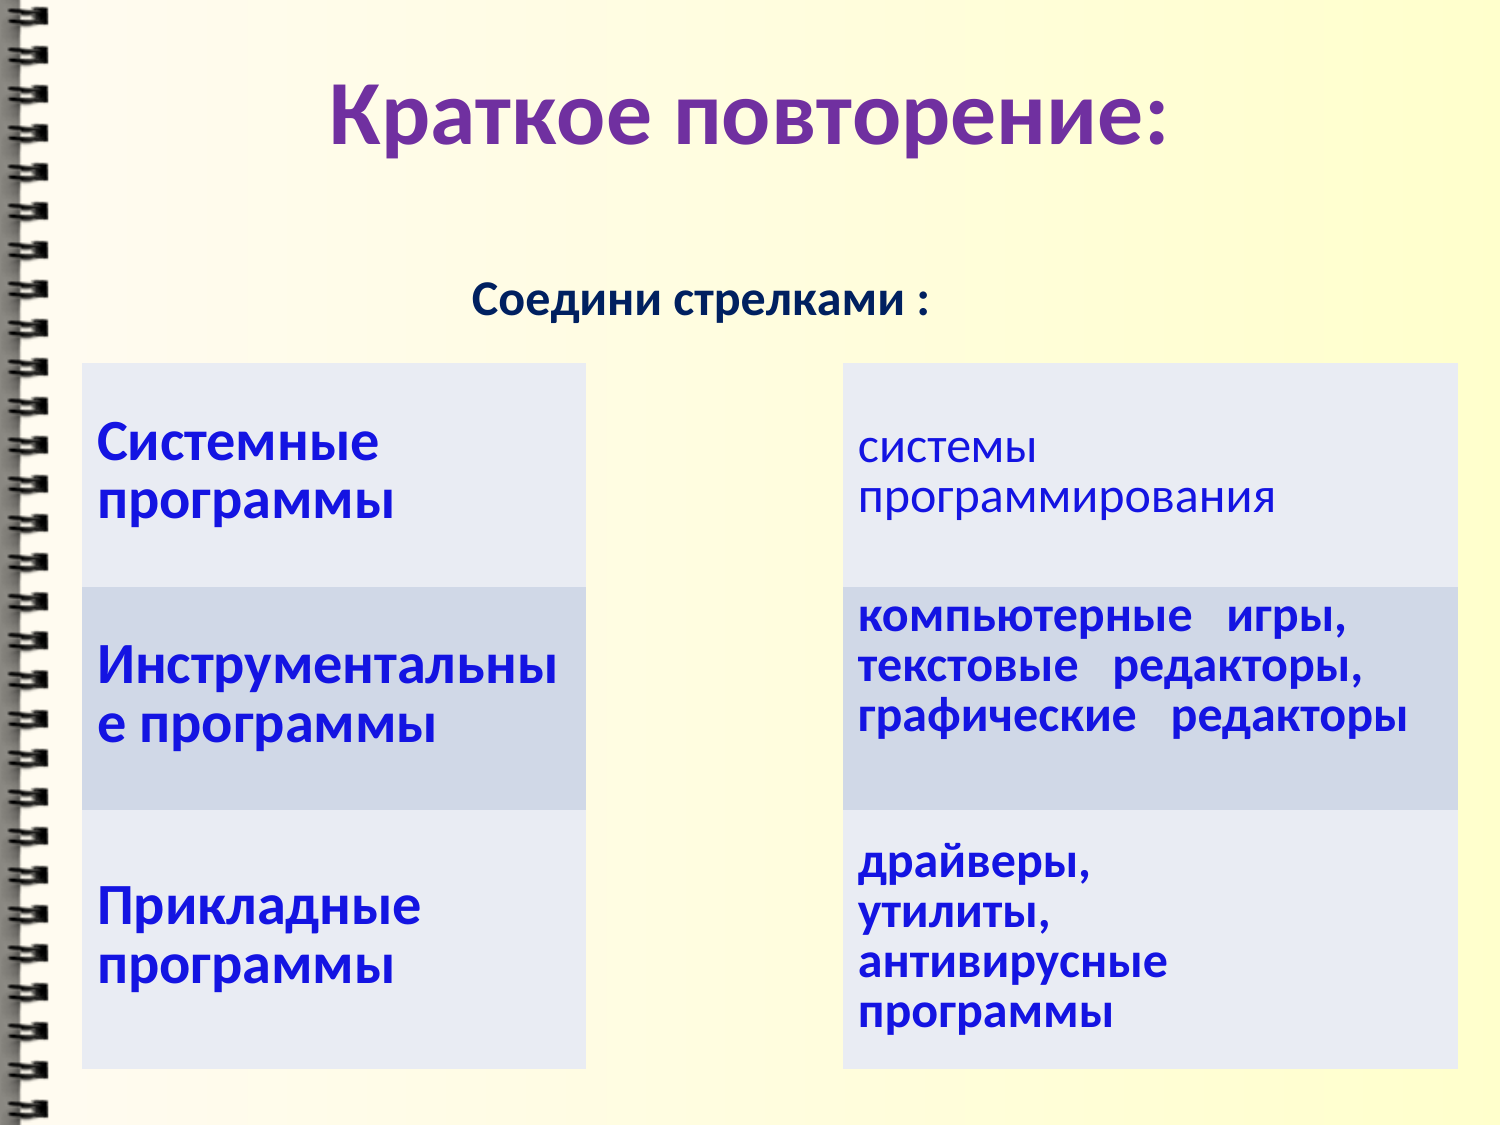

# Краткое повторение:
Соедини стрелками :
| Системные программы | | системы программирования |
| --- | --- | --- |
| Инструментальные программы | | компьютерные игры, текстовые редакторы, графические редакторы |
| Прикладные программы | | драйверы, утилиты, антивирусные программы |